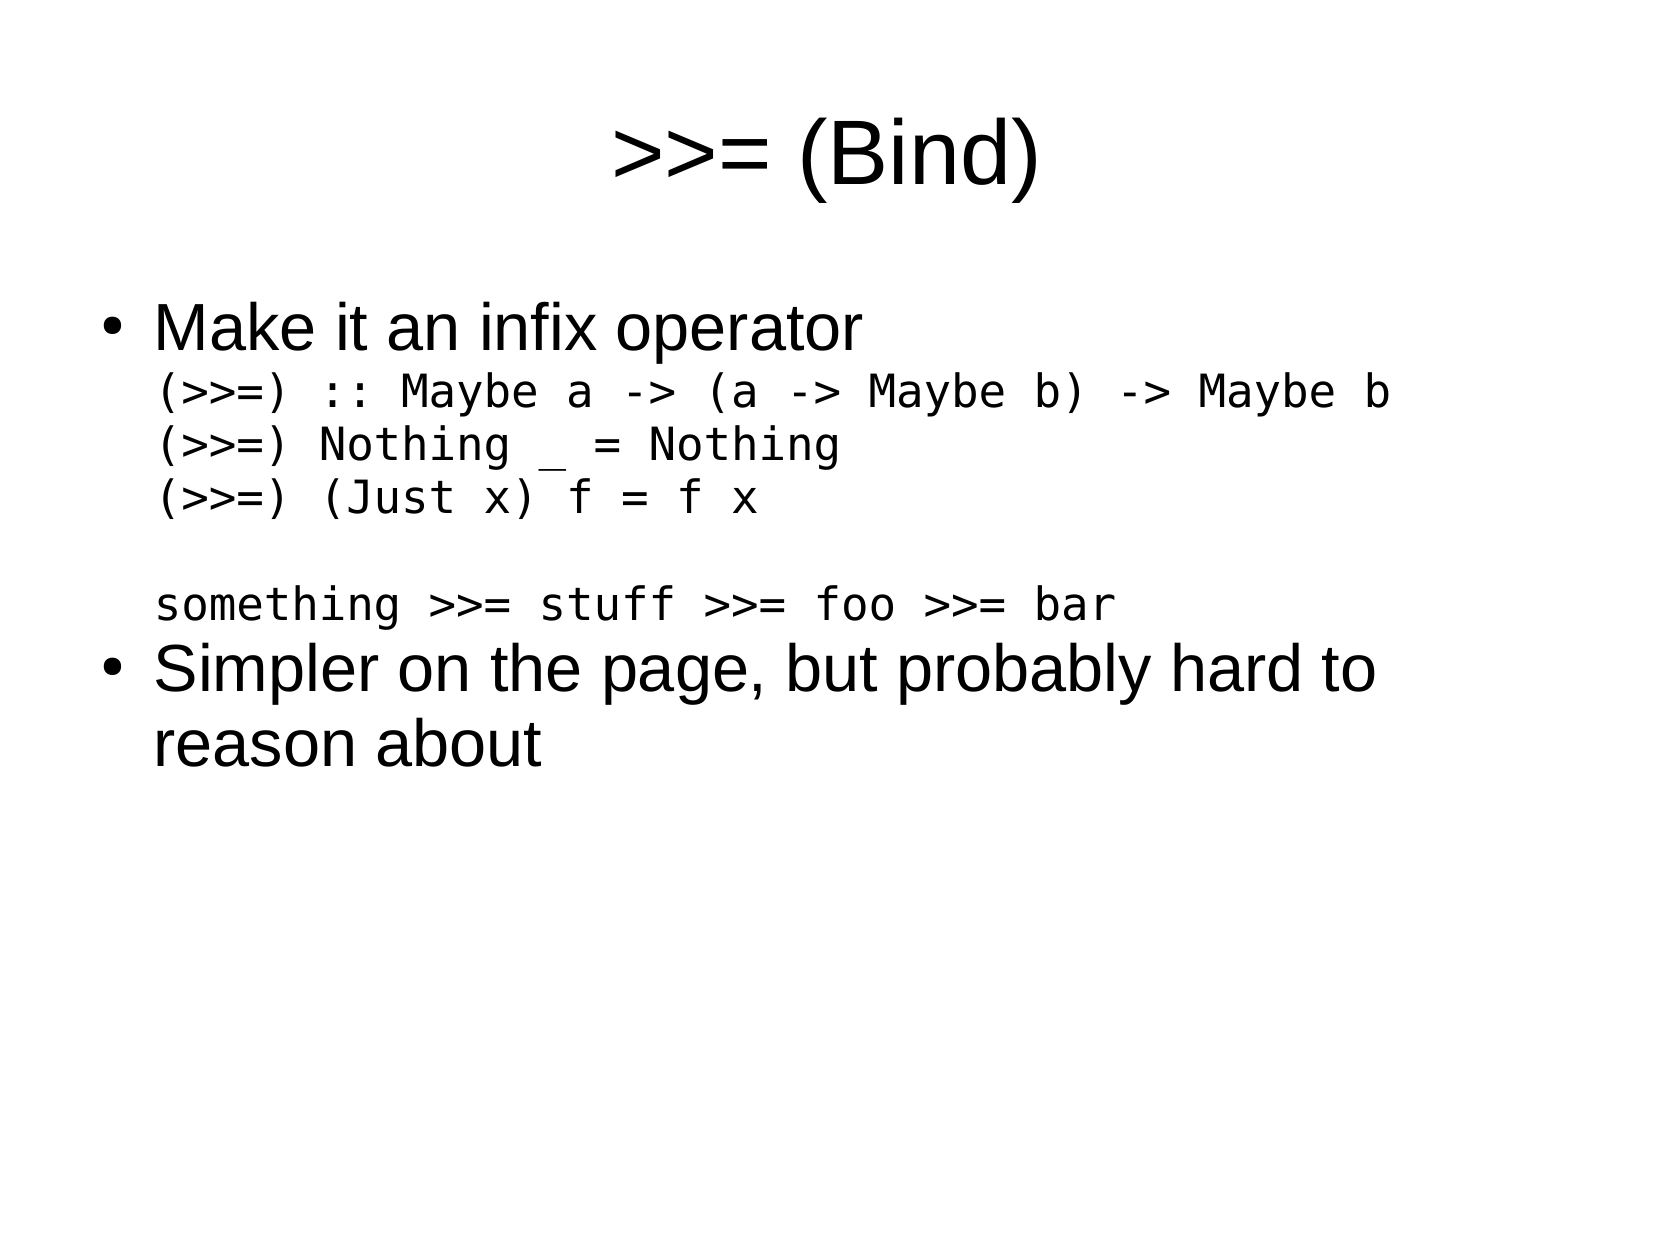

# >>= (Bind)
Make it an infix operator
(>>=) :: Maybe a -> (a -> Maybe b) -> Maybe b
(>>=) Nothing _ = Nothing
(>>=) (Just x) f = f x
something >>= stuff >>= foo >>= bar
Simpler on the page, but probably hard to reason about